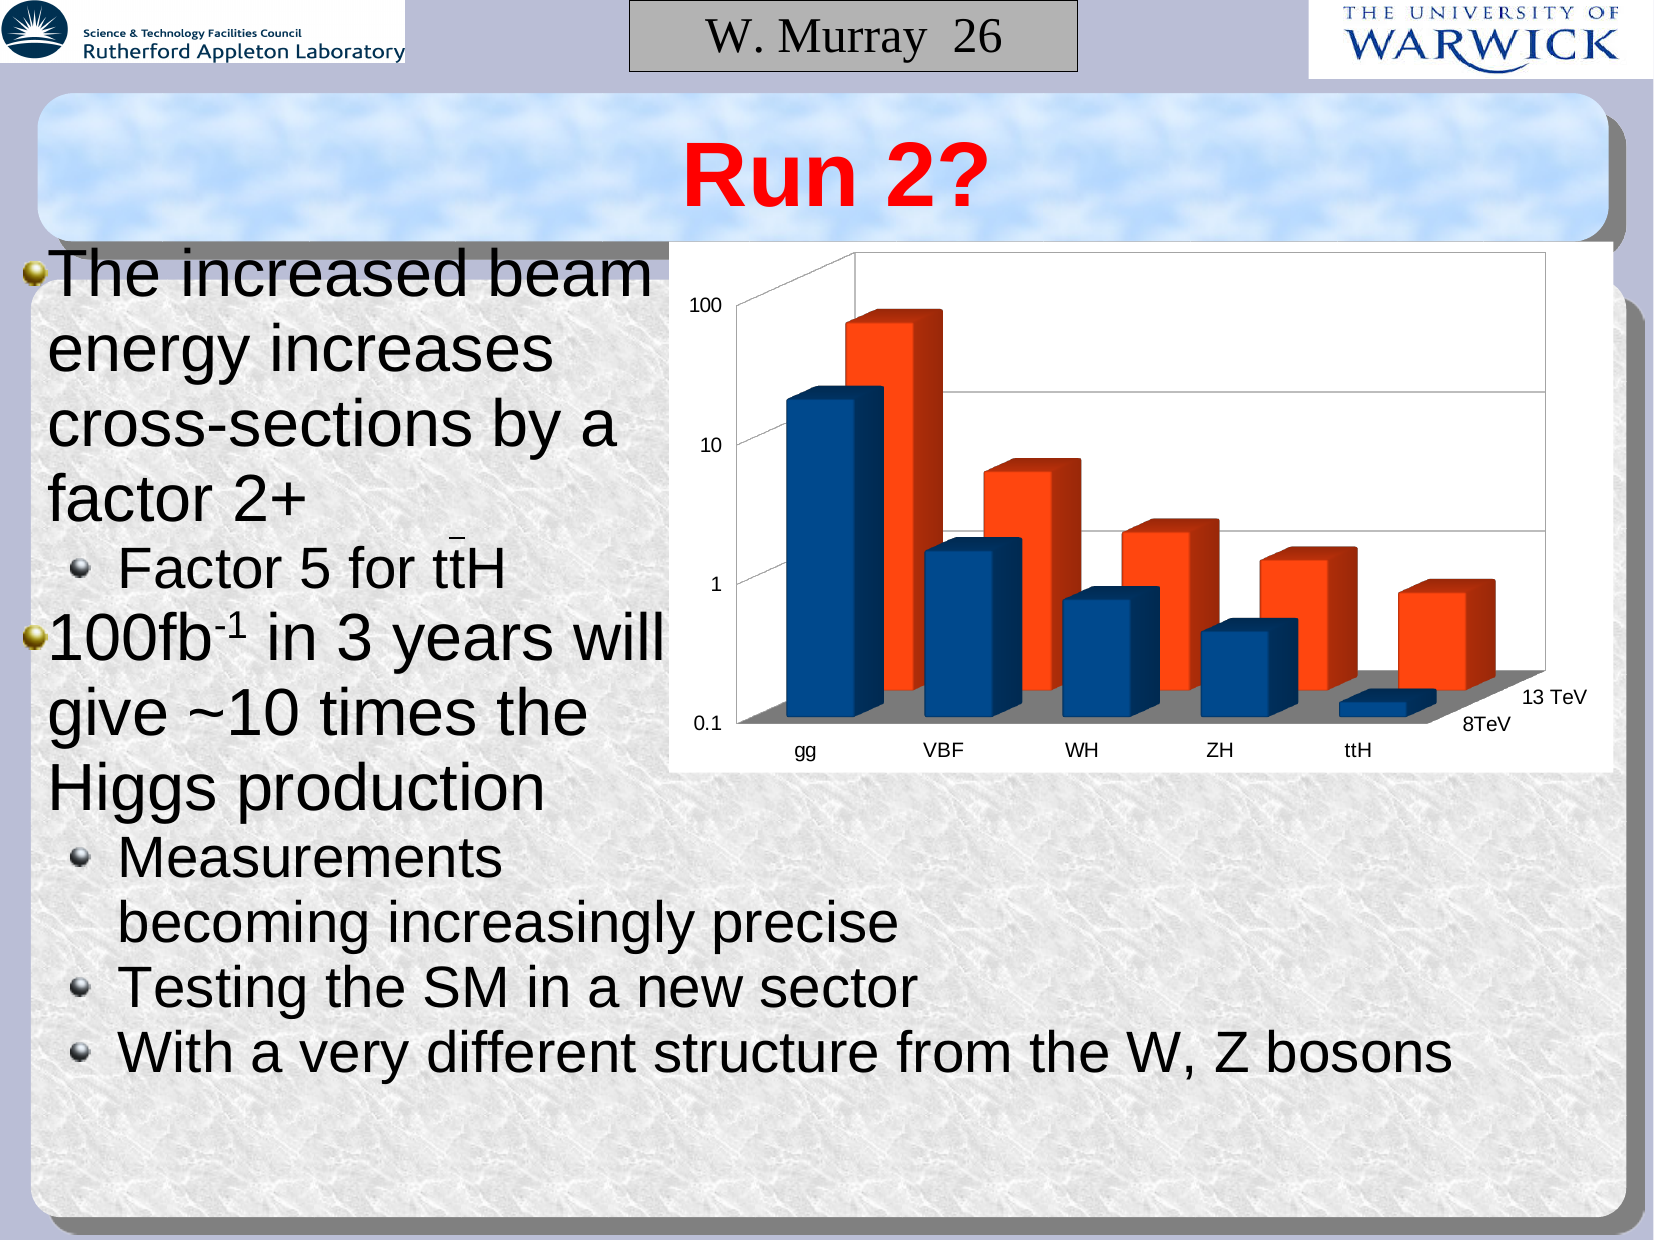

# Run 2?
The increased beam
energy increases
cross-sections by a
factor 2+
Factor 5 for ttH
100fb-1 in 3 years will
give ~10 times the
Higgs production
Measurements
becoming increasingly precise
Testing the SM in a new sector
With a very different structure from the W, Z bosons
[unsupported chart]